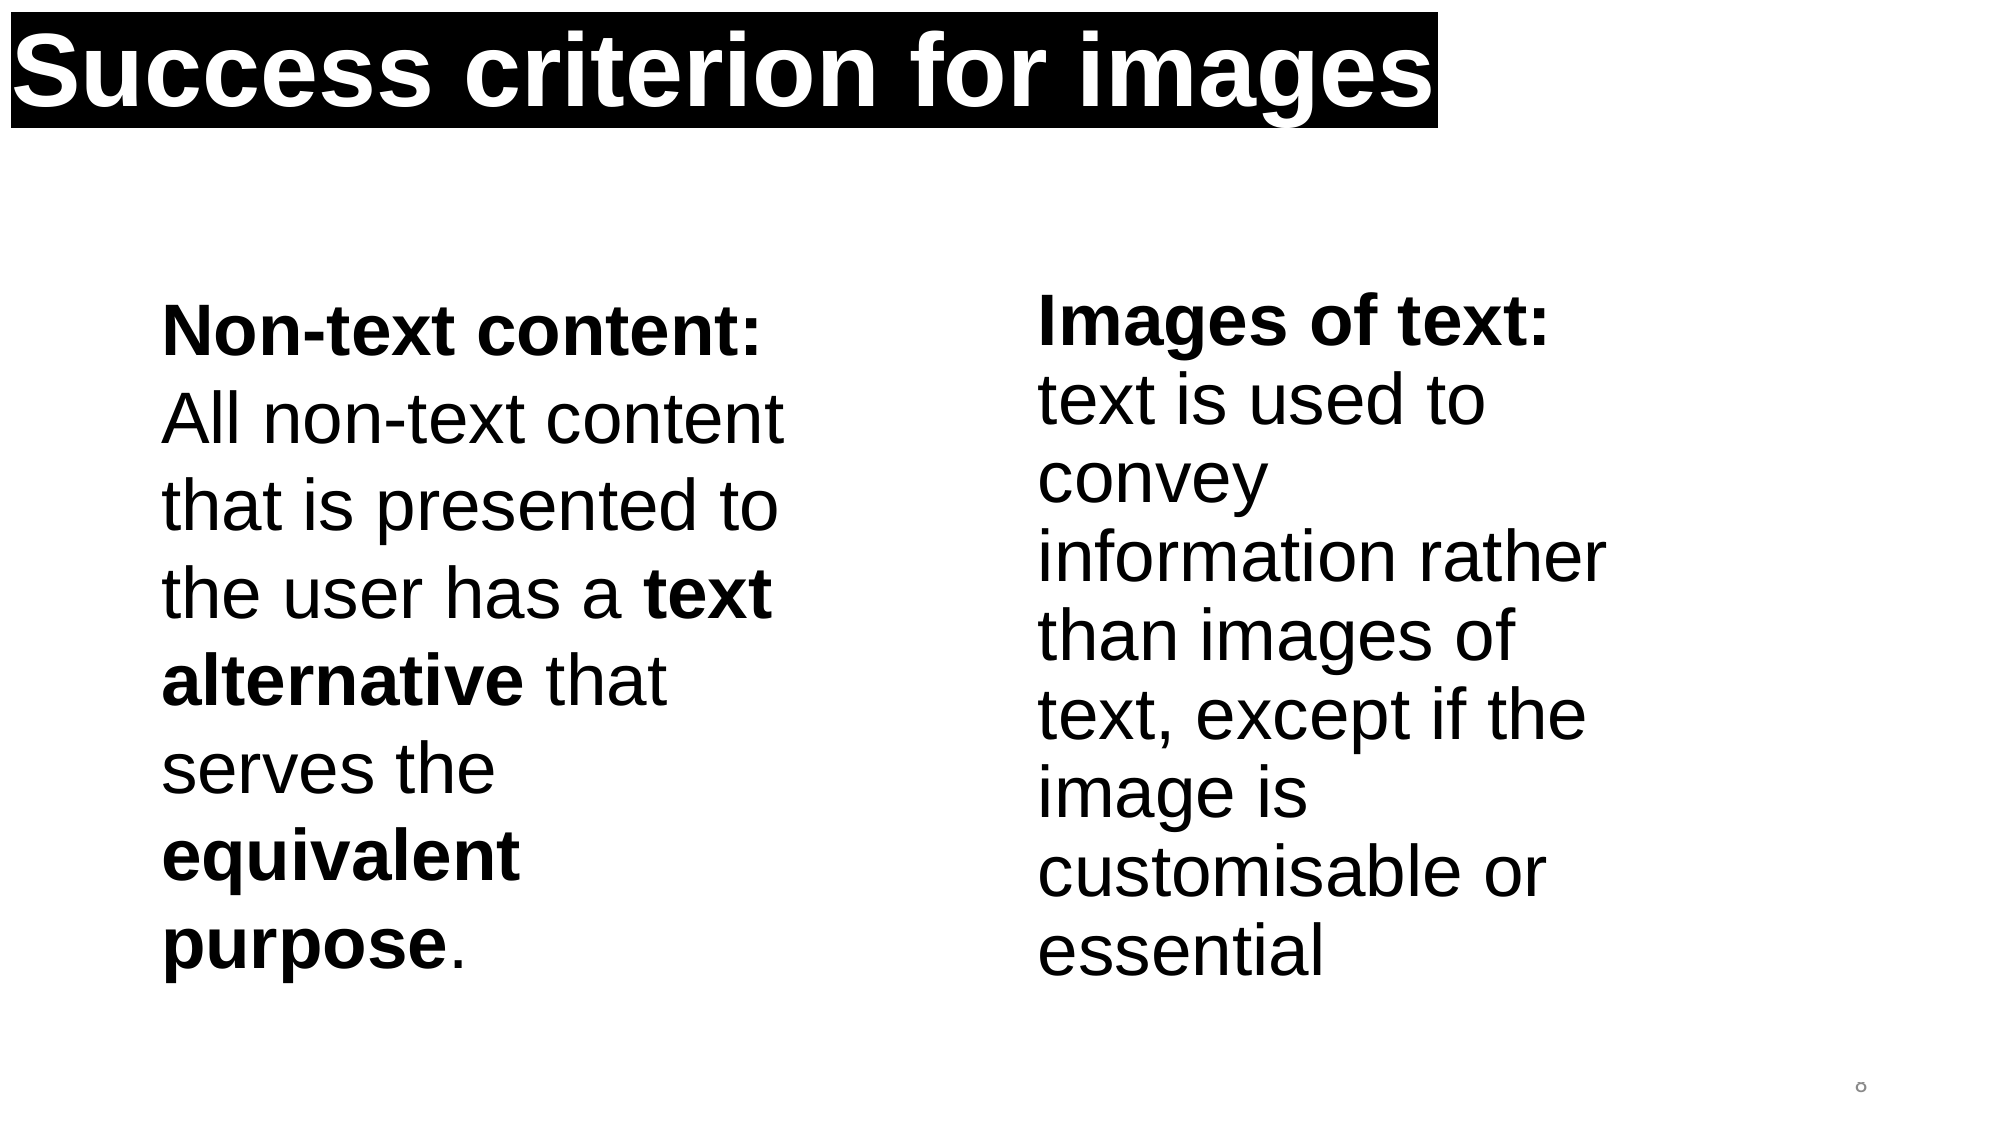

Success criterion for images
Non-text content: All non-text content that is presented to the user has a text alternative that serves the equivalent purpose.
Images of text: text is used to convey information rather than images of text, except if the image is customisable or essential